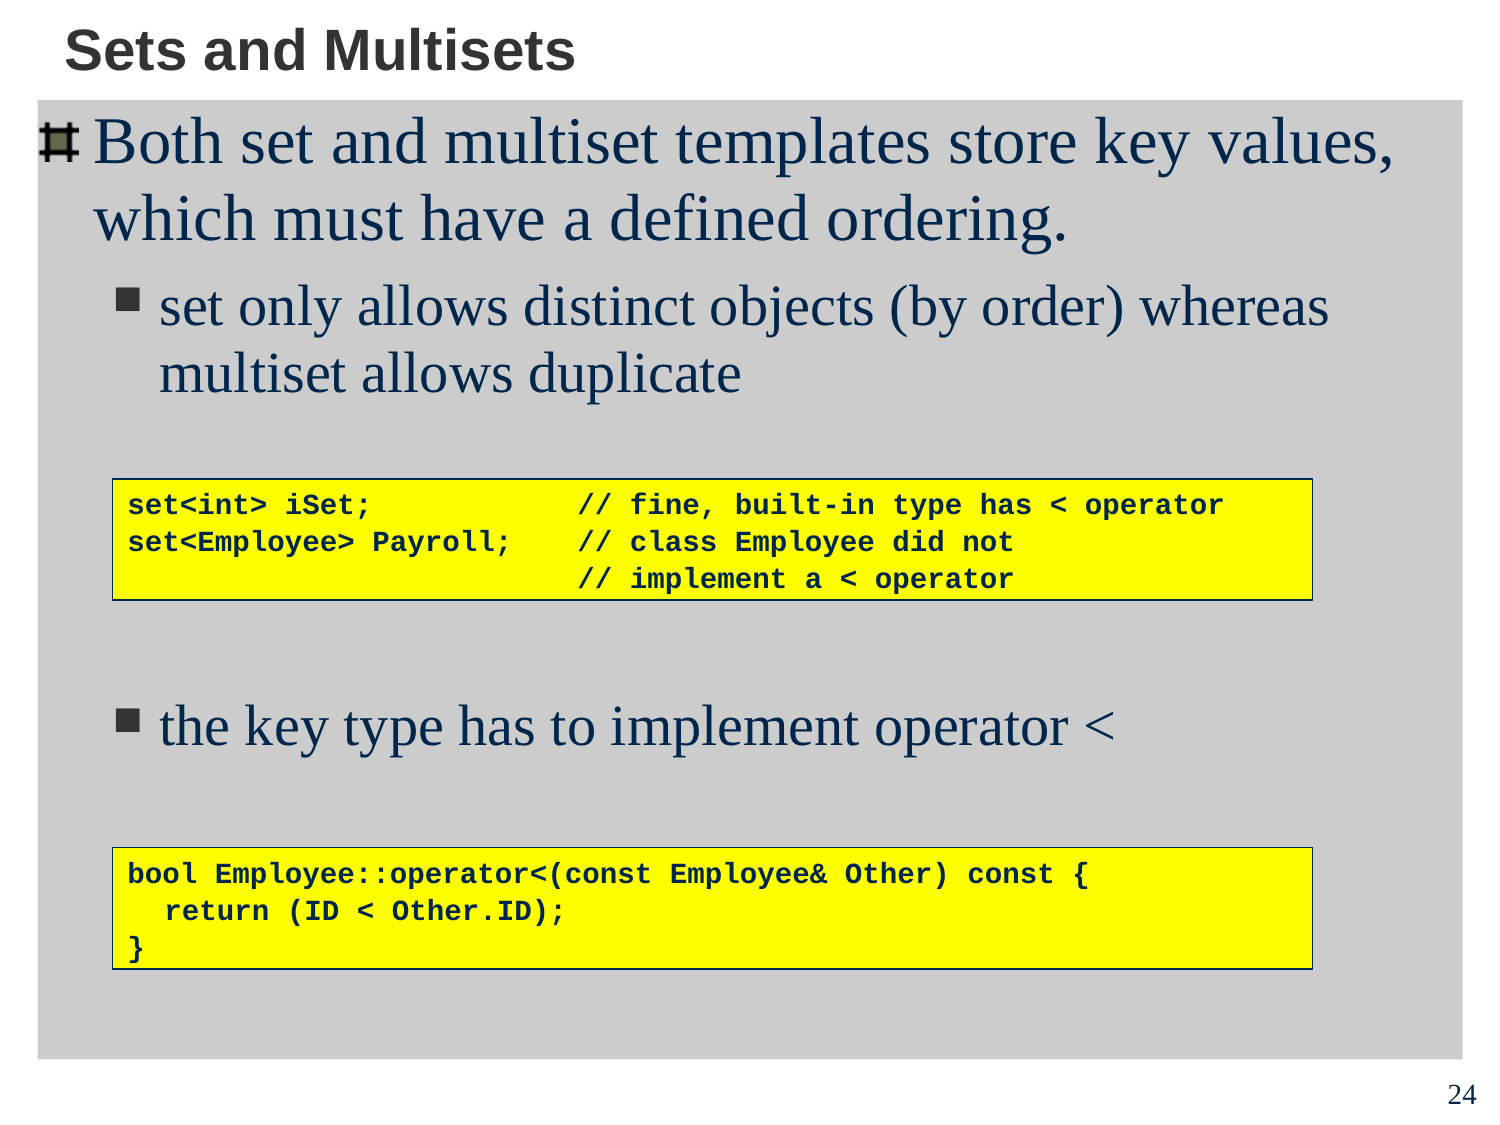

# Sets and Multisets
Both set and multiset templates store key values, which must have a defined ordering.
set only allows distinct objects (by order) whereas multiset allows duplicate
the key type has to implement operator <
set<int> iSet;		// fine, built-in type has < operator
set<Employee> Payroll; 	// class Employee did not
			// implement a < operator
bool Employee::operator<(const Employee& Other) const {
	return (ID < Other.ID);
}